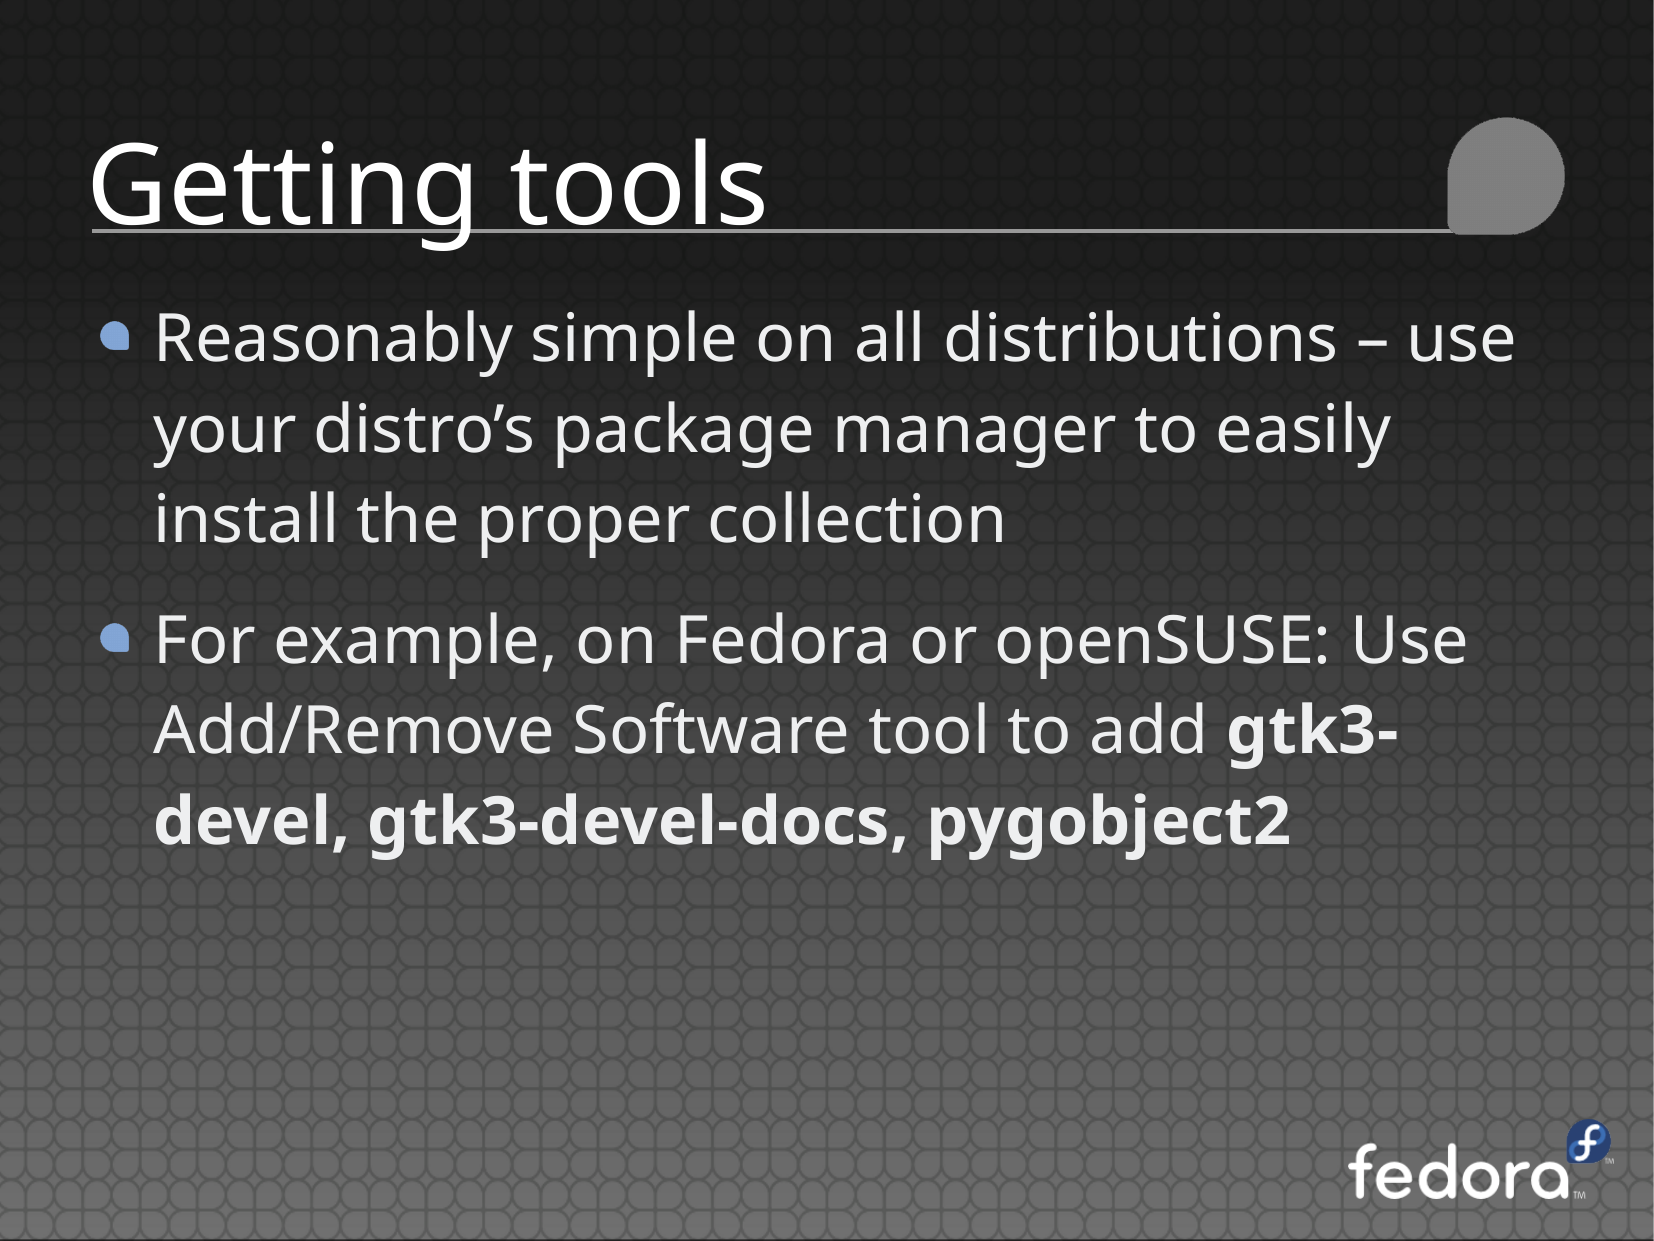

# Getting tools
Reasonably simple on all distributions – use your distro’s package manager to easily install the proper collection
For example, on Fedora or openSUSE: Use Add/Remove Software tool to add gtk3-devel, gtk3-devel-docs, pygobject2